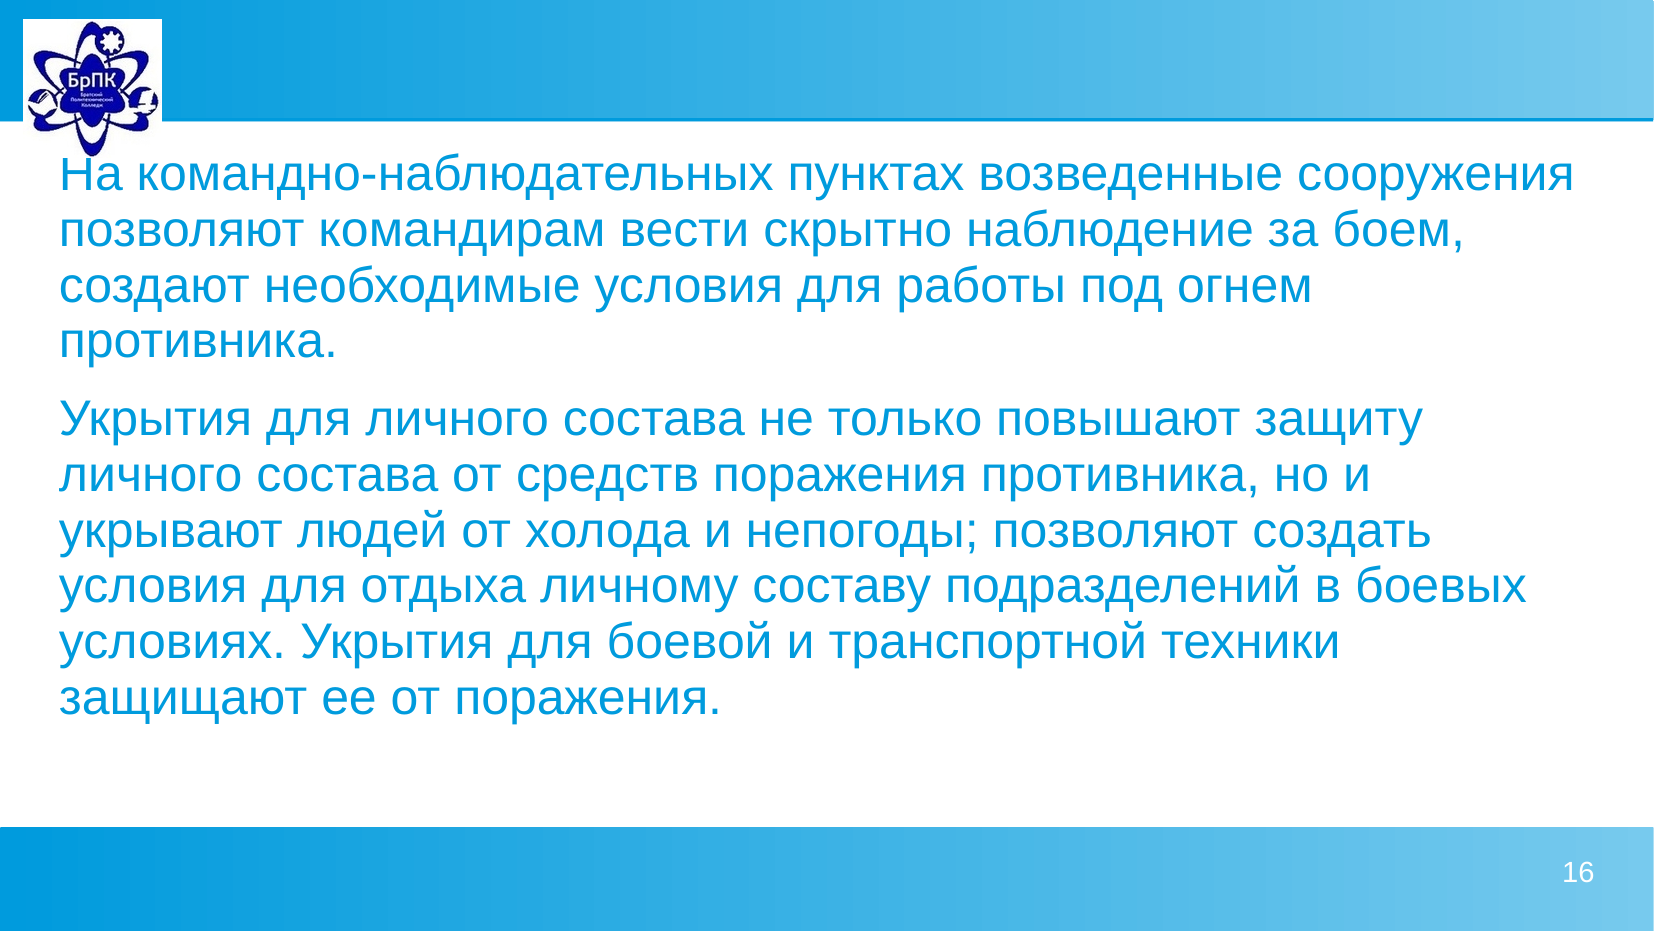

# На командно-наблюдательных пунктах возведенные сооружения позволяют командирам вести скрытно наблюдение за боем, создают необходимые условия для работы под огнем противника.
Укрытия для личного состава не только повышают защиту личного состава от средств поражения противника, но и укрывают людей от холода и непогоды; позволяют создать условия для отдыха личному составу подразделений в боевых условиях. Укрытия для боевой и транспортной техники защищают ее от поражения.
16